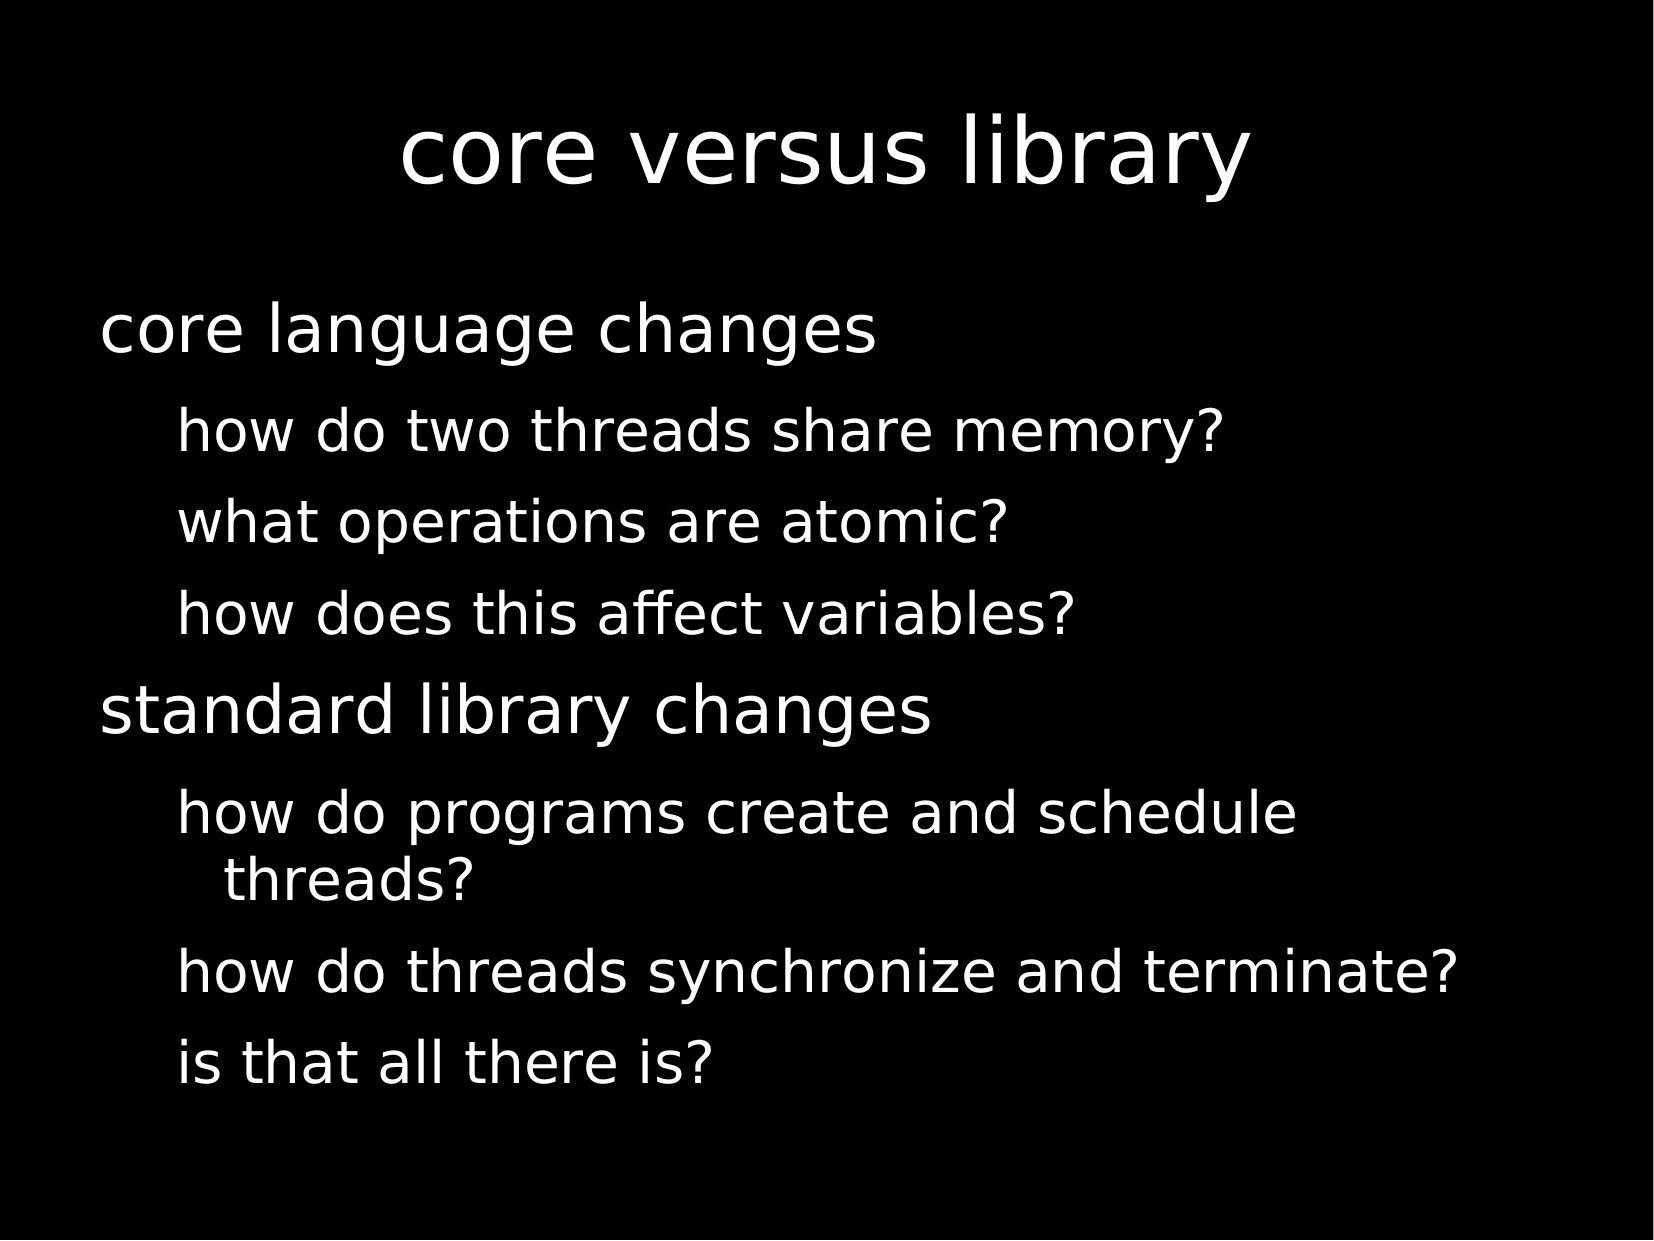

# core versus library
core language changes
how do two threads share memory?
what operations are atomic?
how does this affect variables?
standard library changes
how do programs create and schedule threads?
how do threads synchronize and terminate?
is that all there is?